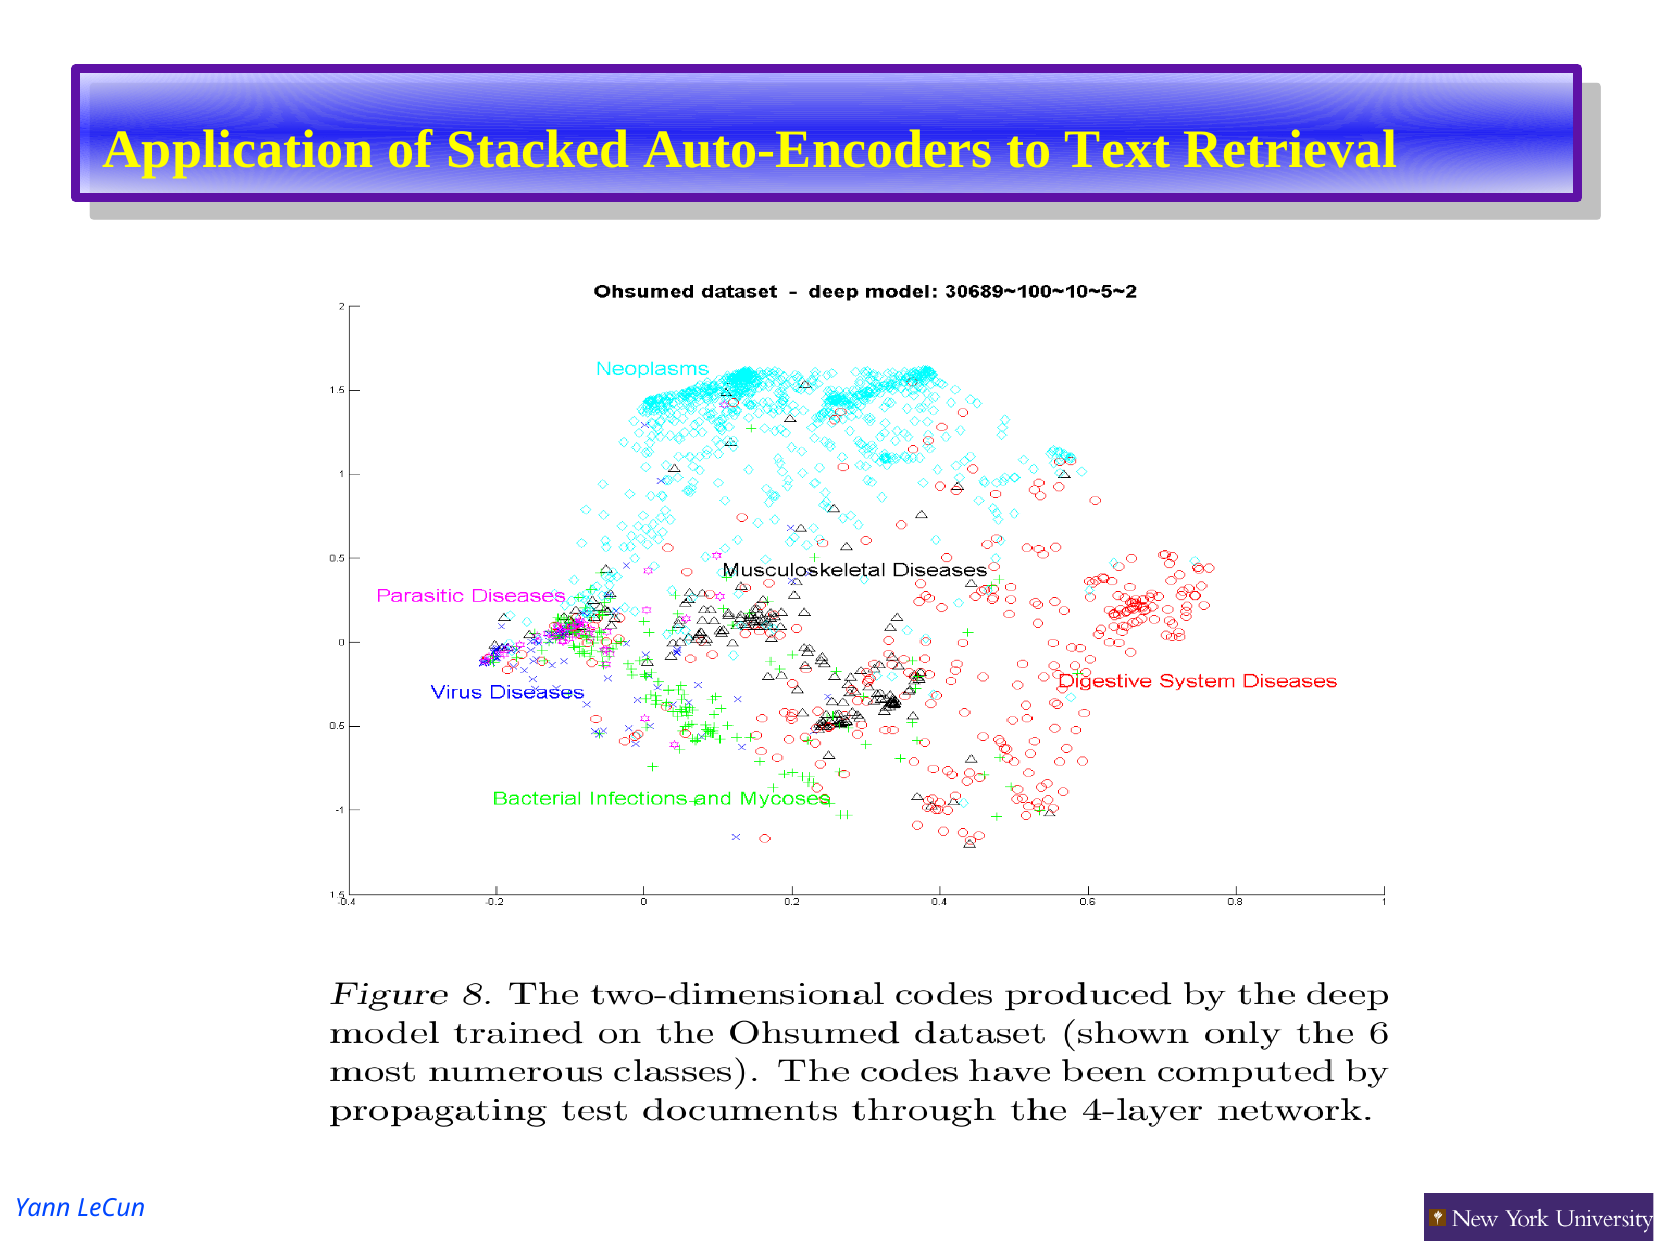

# Application of Stacked Auto-Encoders to Text Retrieval